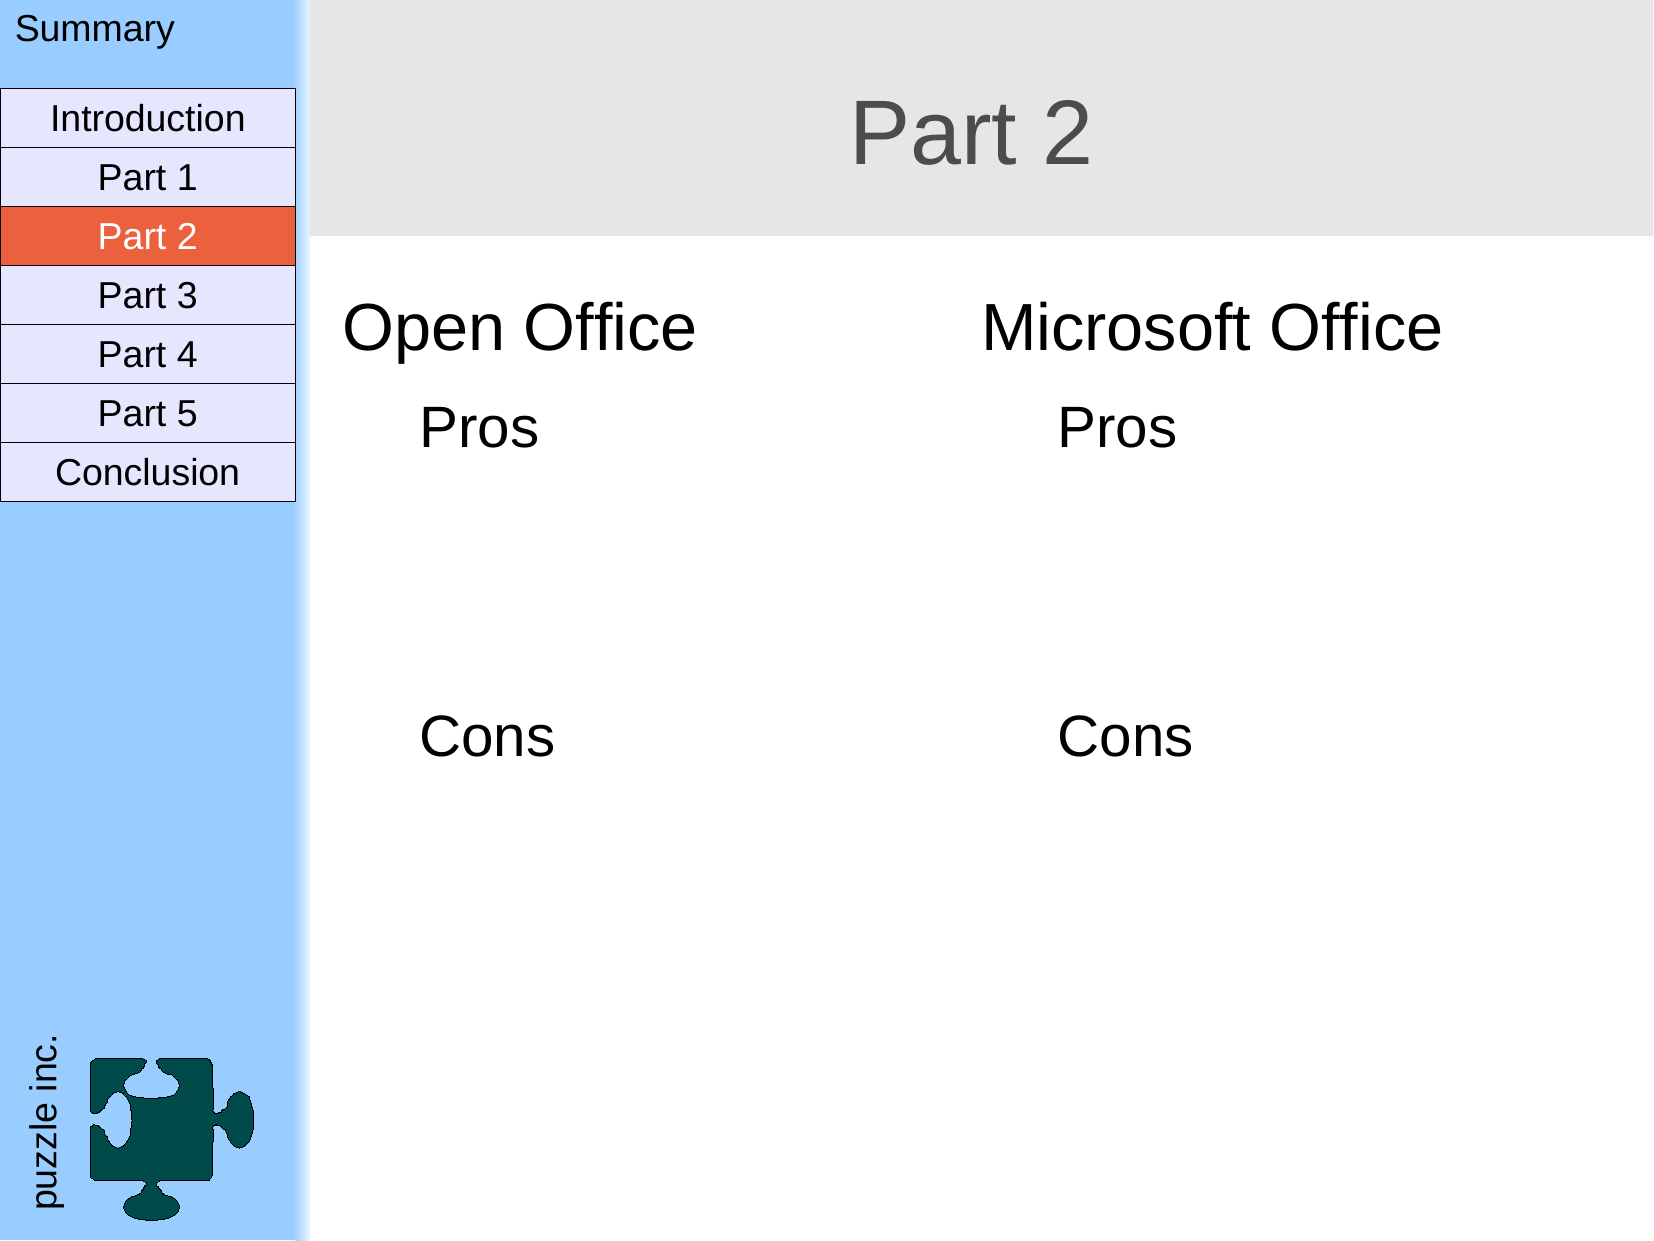

Summary
# Part 2
Introduction
Part 1
Part 2
Part 3
Open Office
Pros
Cons
Microsoft Office
Pros
Cons
Part 4
Part 5
Conclusion